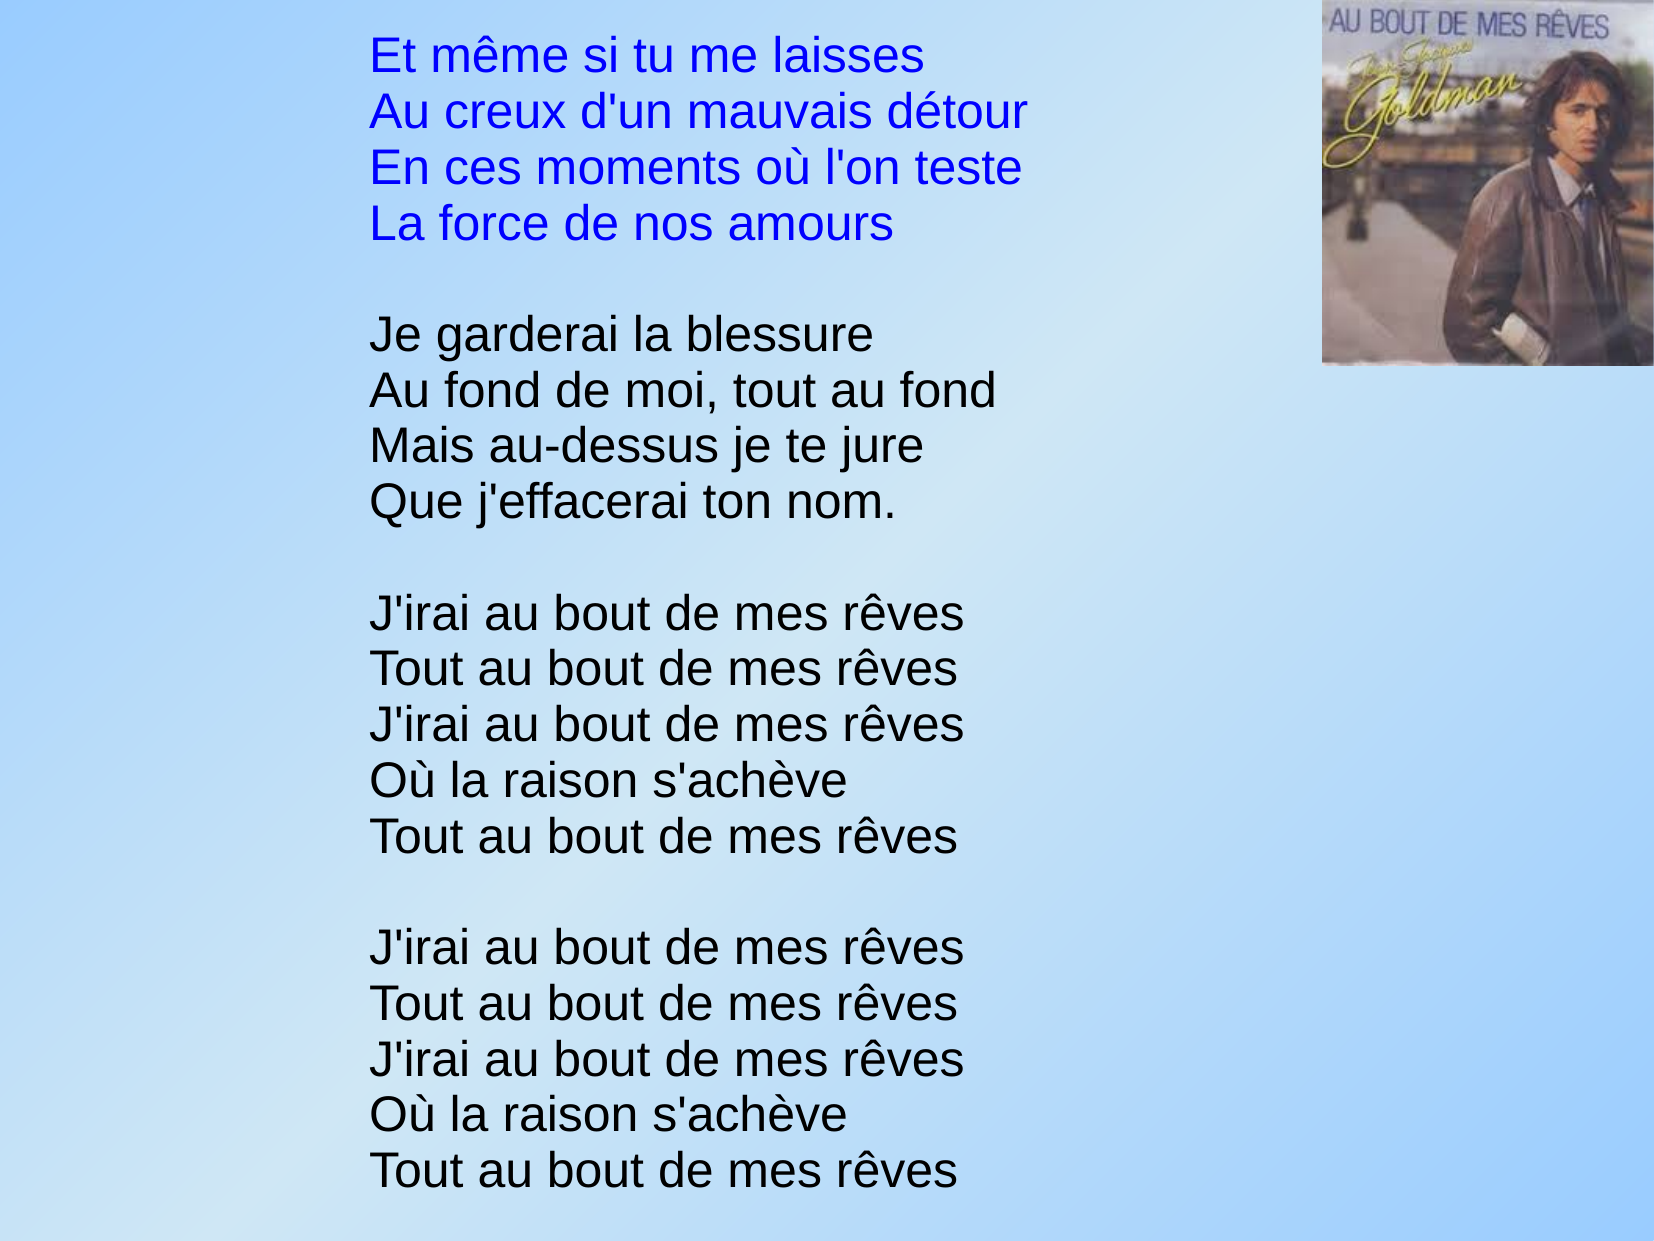

Et même si tu me laisses
Au creux d'un mauvais détour
En ces moments où l'on teste
La force de nos amours
Je garderai la blessure
Au fond de moi, tout au fond
Mais au-dessus je te jure
Que j'effacerai ton nom.
J'irai au bout de mes rêves
Tout au bout de mes rêves
J'irai au bout de mes rêves
Où la raison s'achève
Tout au bout de mes rêves
J'irai au bout de mes rêves
Tout au bout de mes rêves
J'irai au bout de mes rêves
Où la raison s'achève
Tout au bout de mes rêves